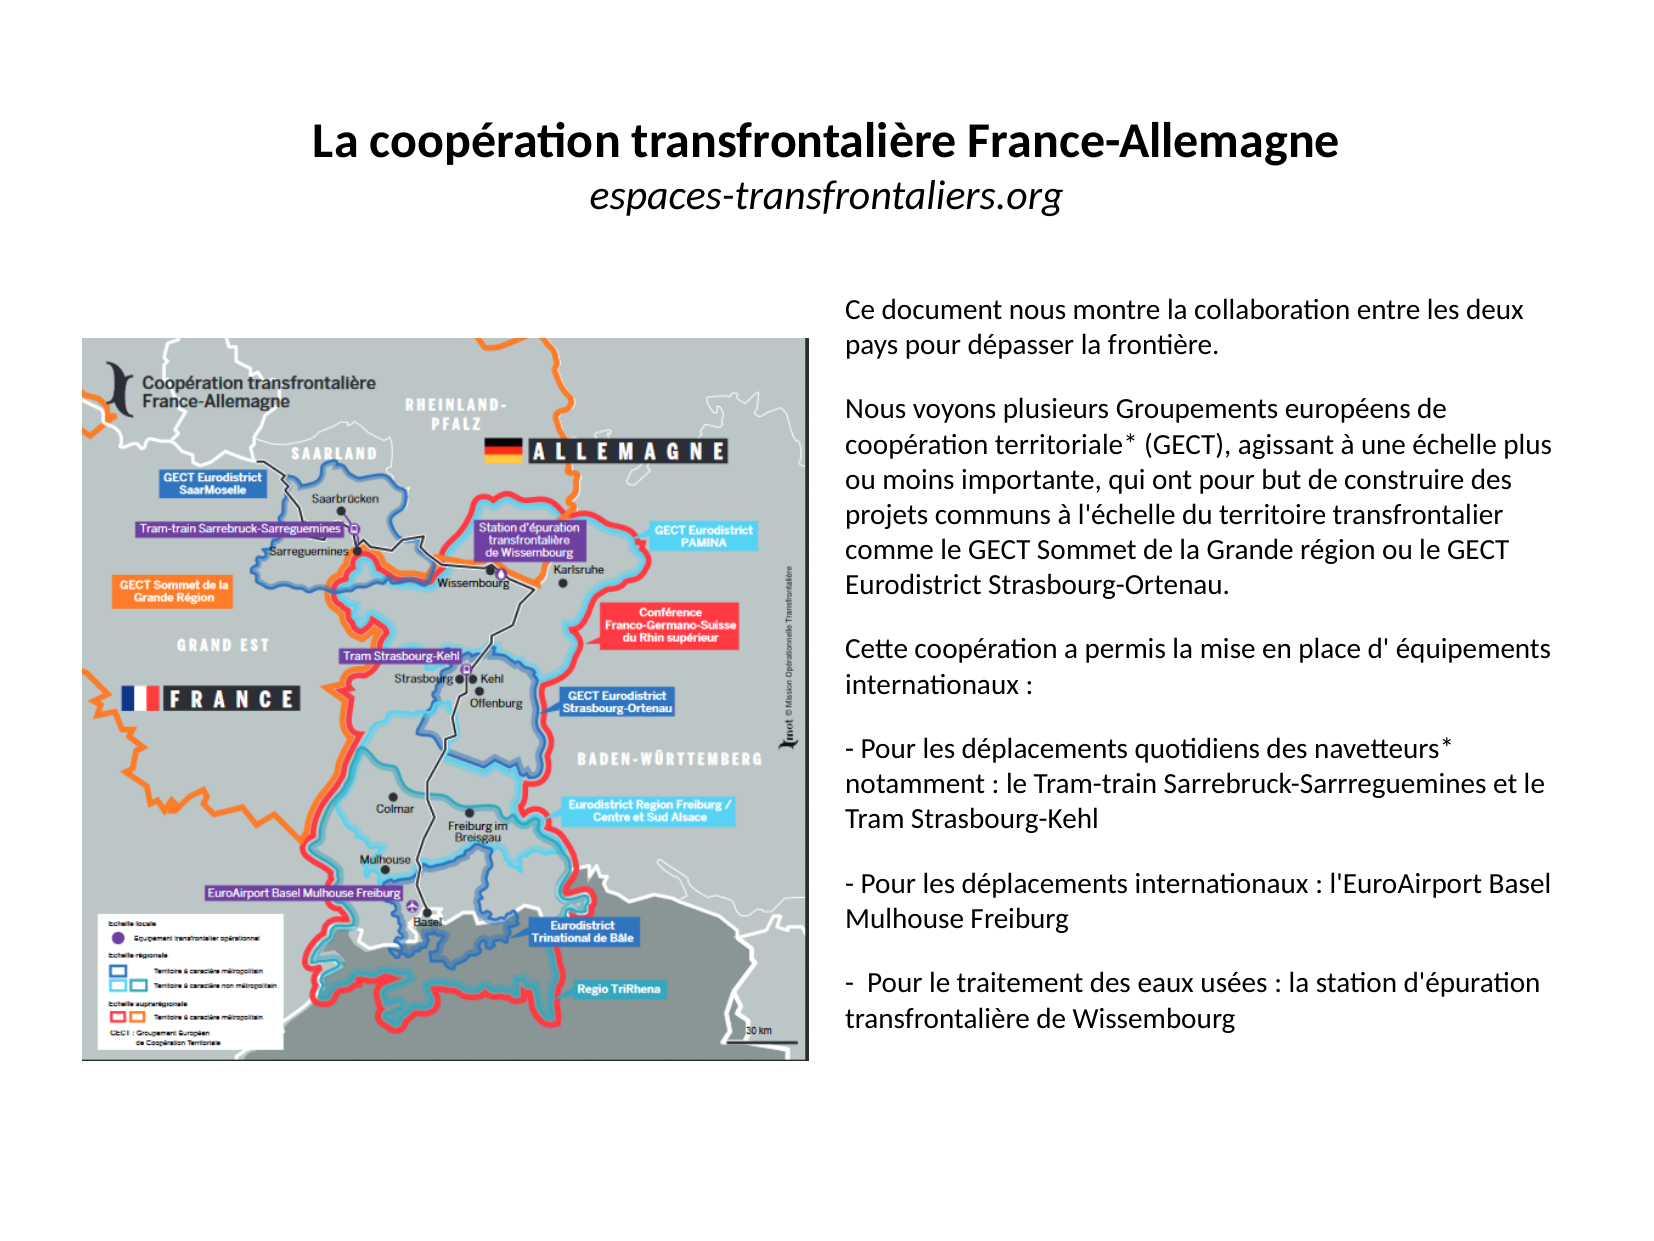

# La coopération transfrontalière France-Allemagne espaces-transfrontaliers.org
Ce document nous montre la collaboration entre les deux pays pour dépasser la frontière.
Nous voyons plusieurs Groupements européens de coopération territoriale* (GECT), agissant à une échelle plus ou moins importante, qui ont pour but de construire des projets communs à l'échelle du territoire transfrontalier comme le GECT Sommet de la Grande région ou le GECT Eurodistrict Strasbourg-Ortenau.
Cette coopération a permis la mise en place d' équipements internationaux :
- Pour les déplacements quotidiens des navetteurs* notamment : le Tram-train Sarrebruck-Sarrreguemines et le Tram Strasbourg-Kehl
- Pour les déplacements internationaux : l'EuroAirport Basel Mulhouse Freiburg
- Pour le traitement des eaux usées : la station d'épuration transfrontalière de Wissembourg